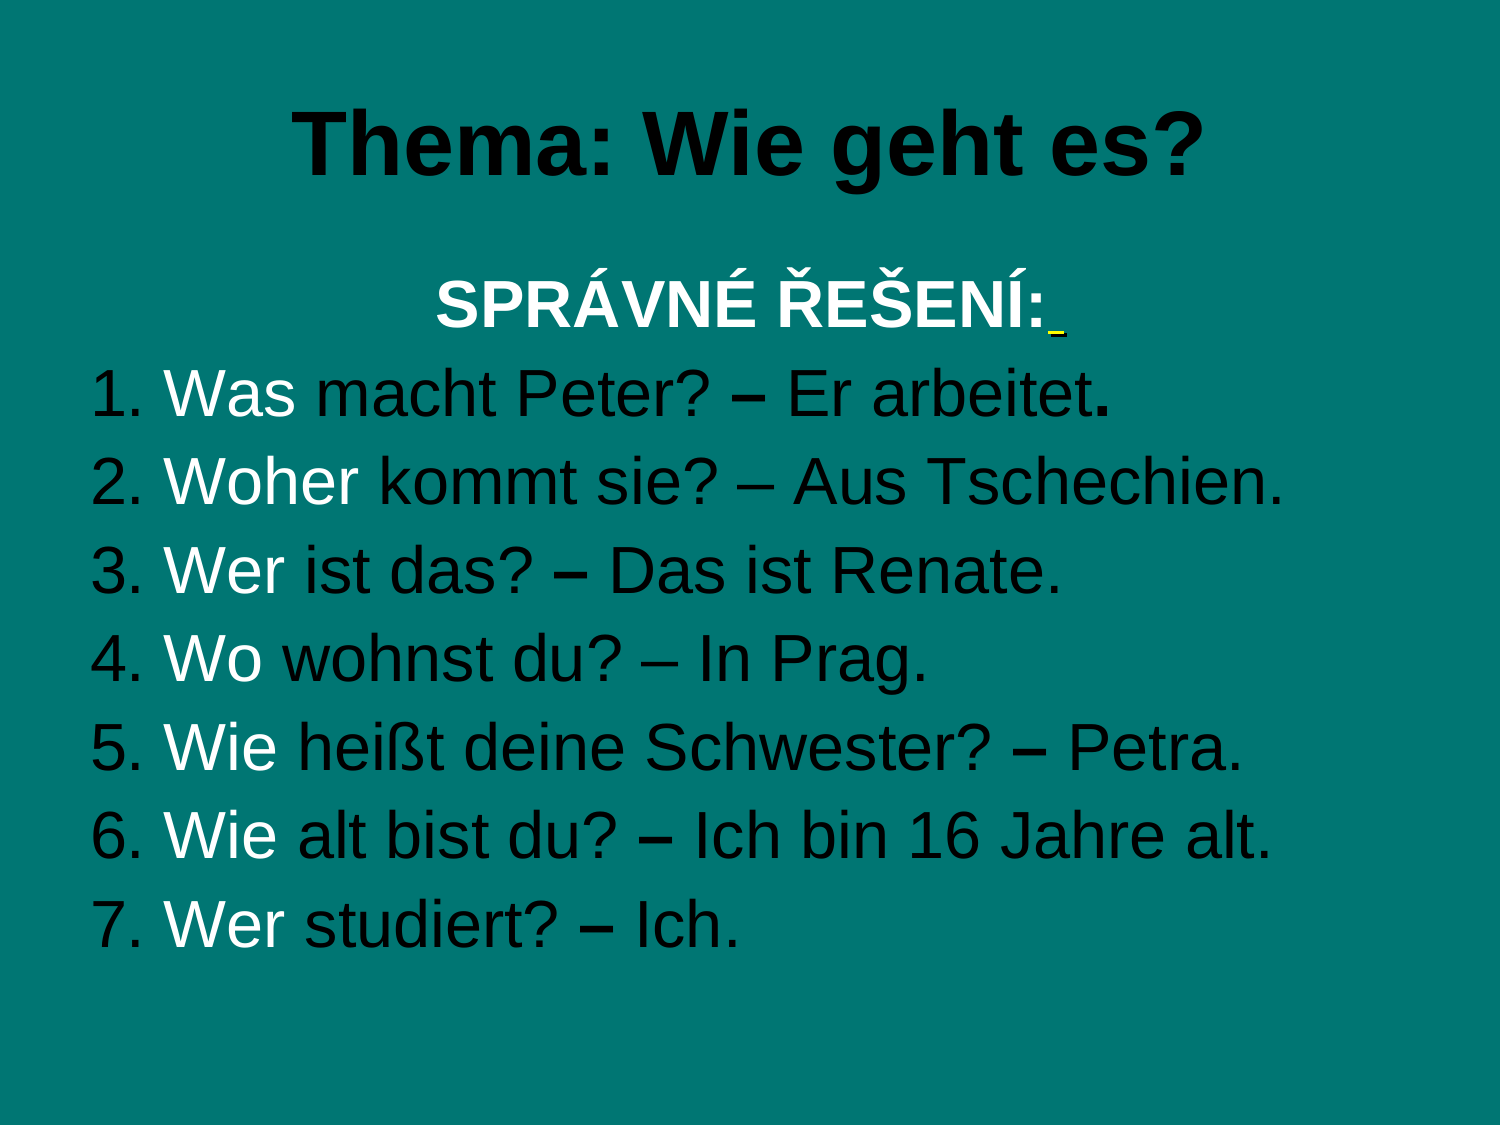

# Thema: Wie geht es?
SPRÁVNÉ ŘEŠENÍ:
1. Was macht Peter? – Er arbeitet.
2. Woher kommt sie? – Aus Tschechien.
3. Wer ist das? – Das ist Renate.
4. Wo wohnst du? – In Prag.
5. Wie heißt deine Schwester? – Petra.
6. Wie alt bist du? – Ich bin 16 Jahre alt.
7. Wer studiert? – Ich.